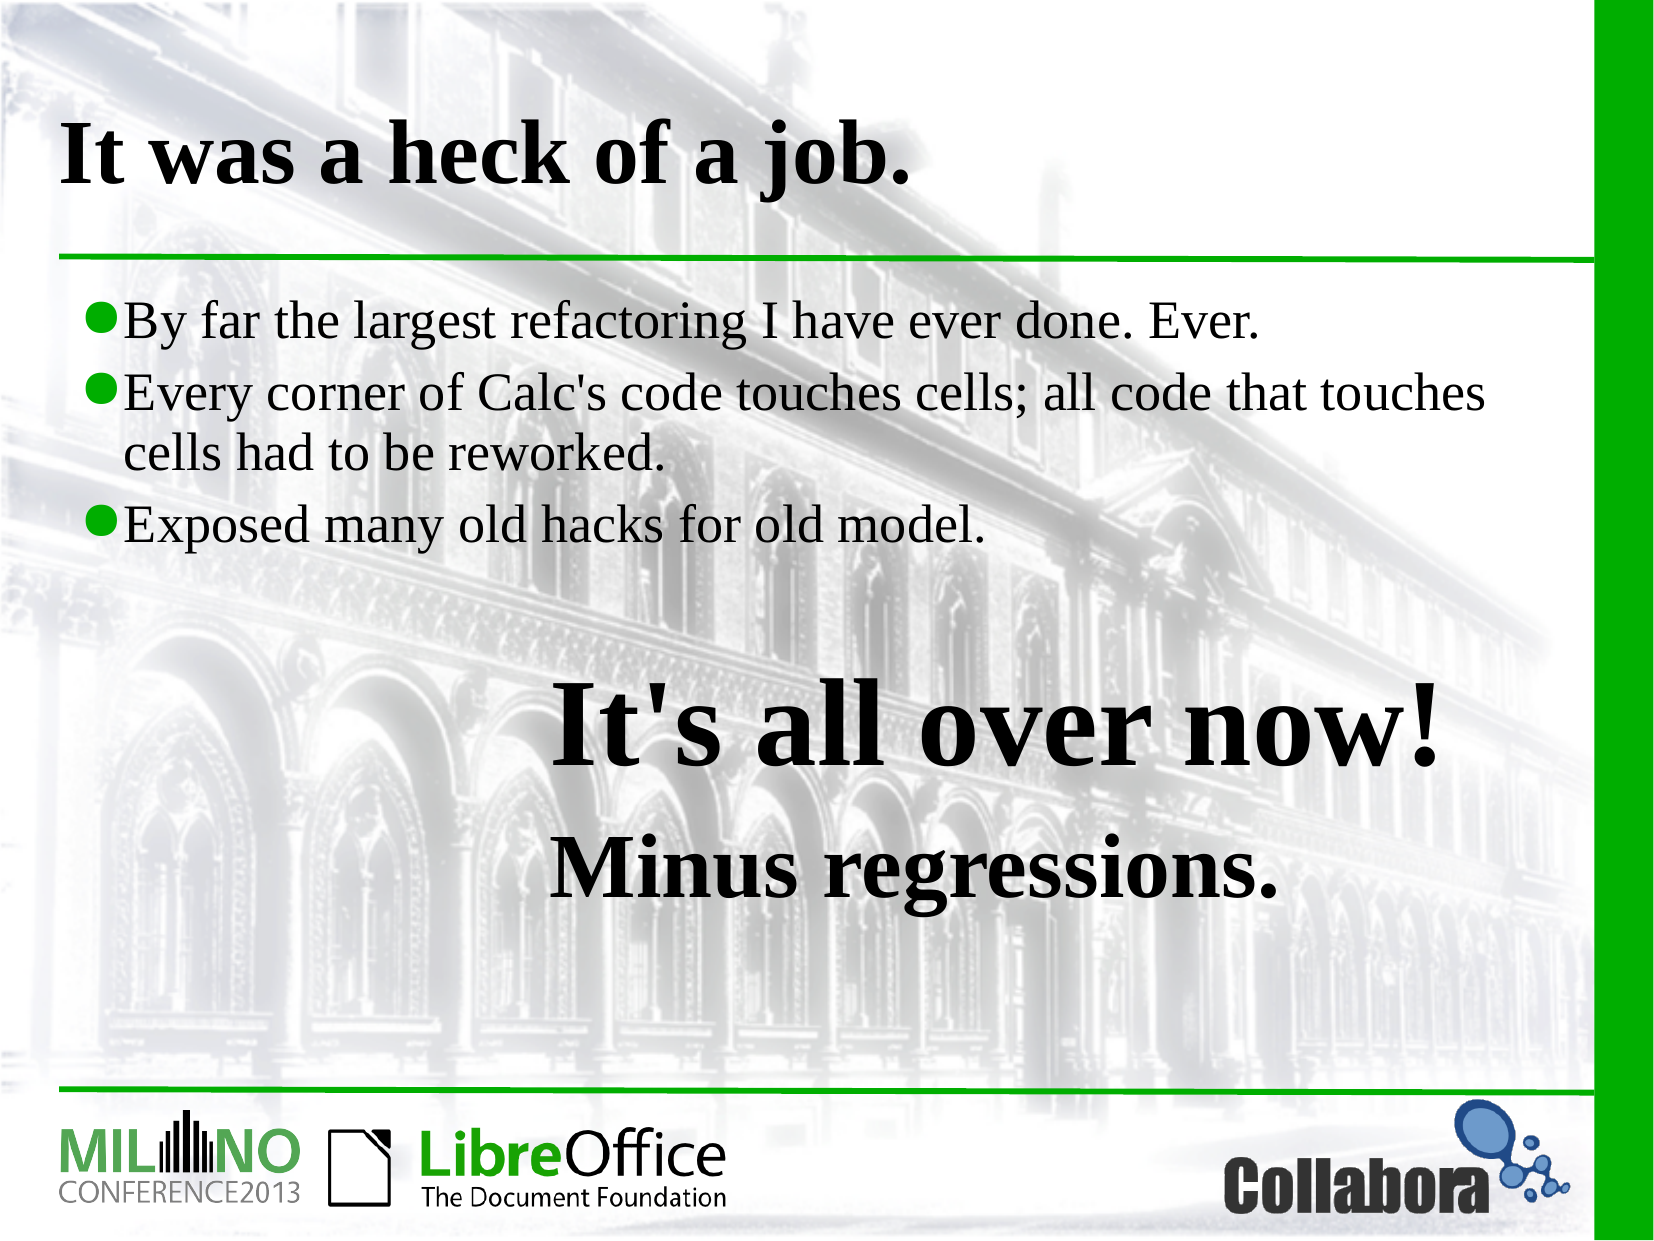

# It was a heck of a job.
By far the largest refactoring I have ever done. Ever.
Every corner of Calc's code touches cells; all code that touches cells had to be reworked.
Exposed many old hacks for old model.
It's all over now!
Minus regressions.